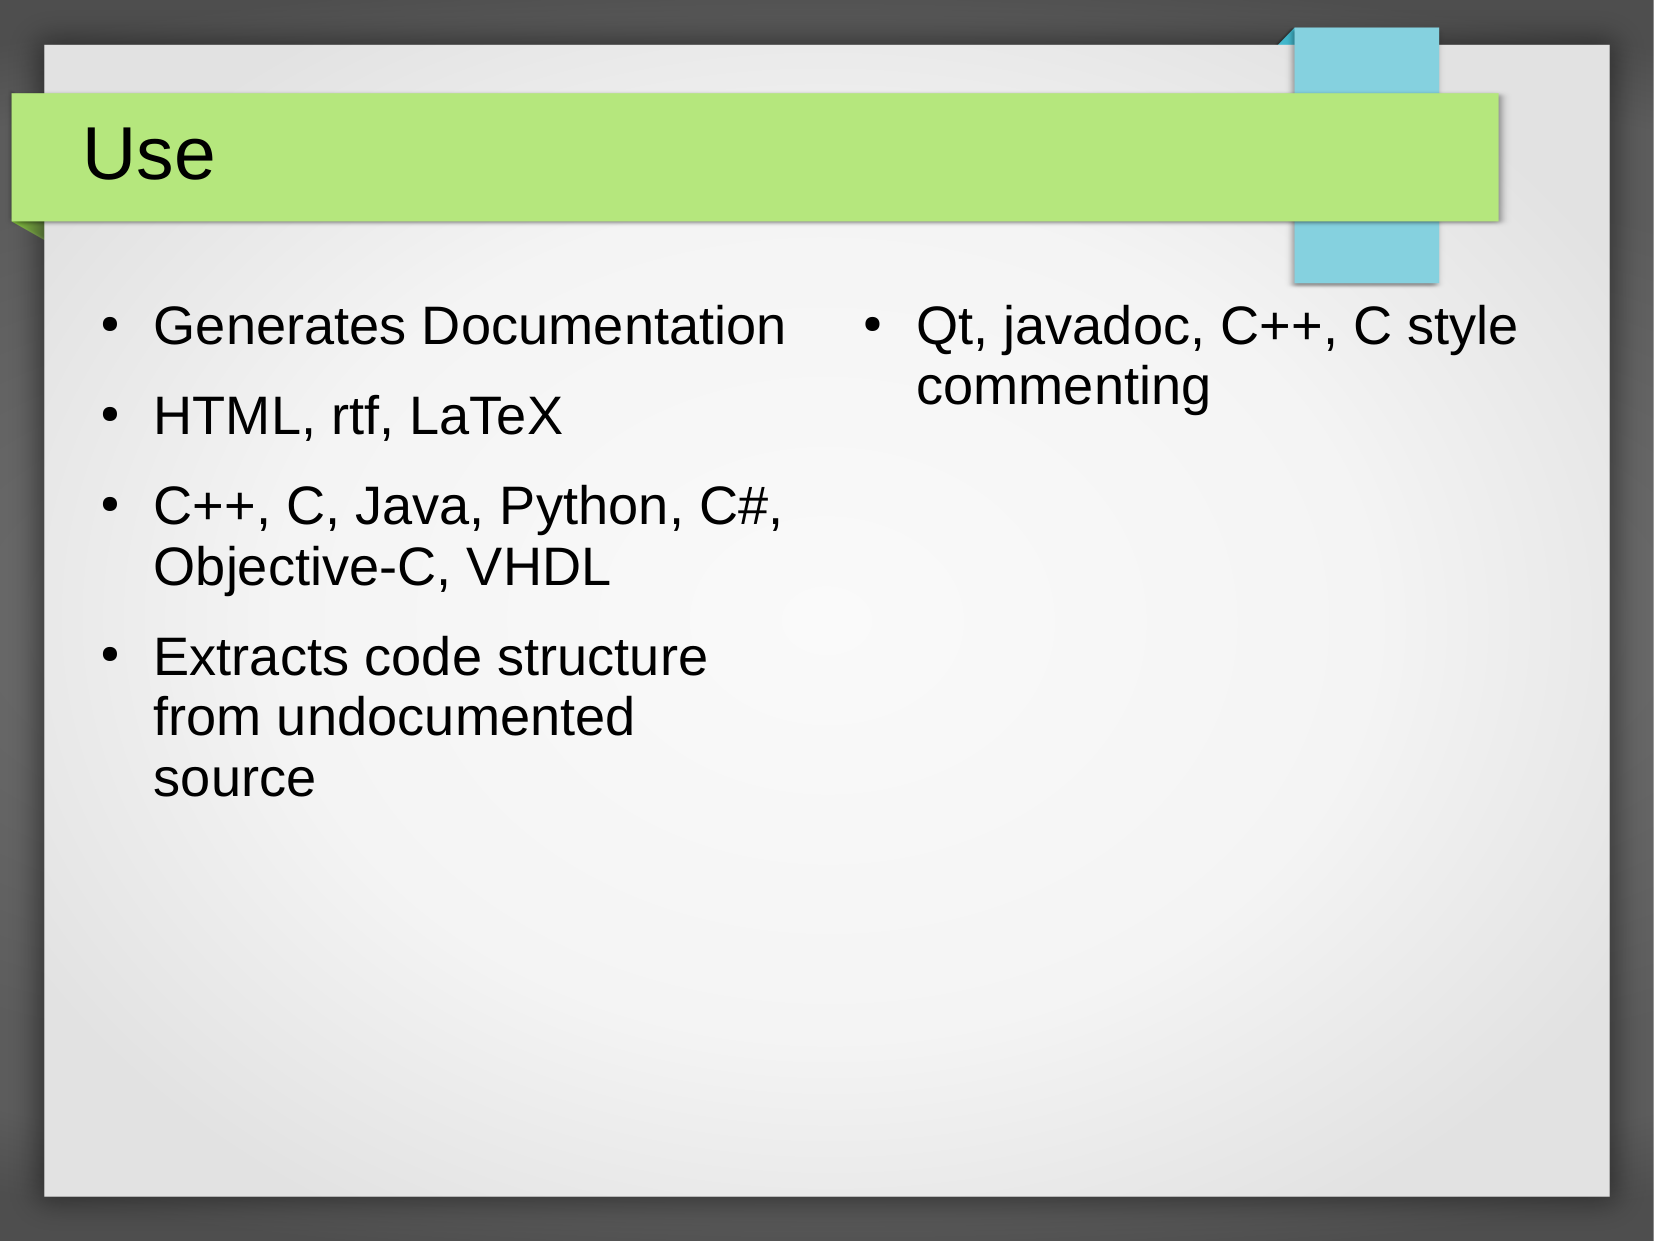

# Use
Generates Documentation
HTML, rtf, LaTeX
C++, C, Java, Python, C#, Objective-C, VHDL
Extracts code structure from undocumented source
Qt, javadoc, C++, C style commenting